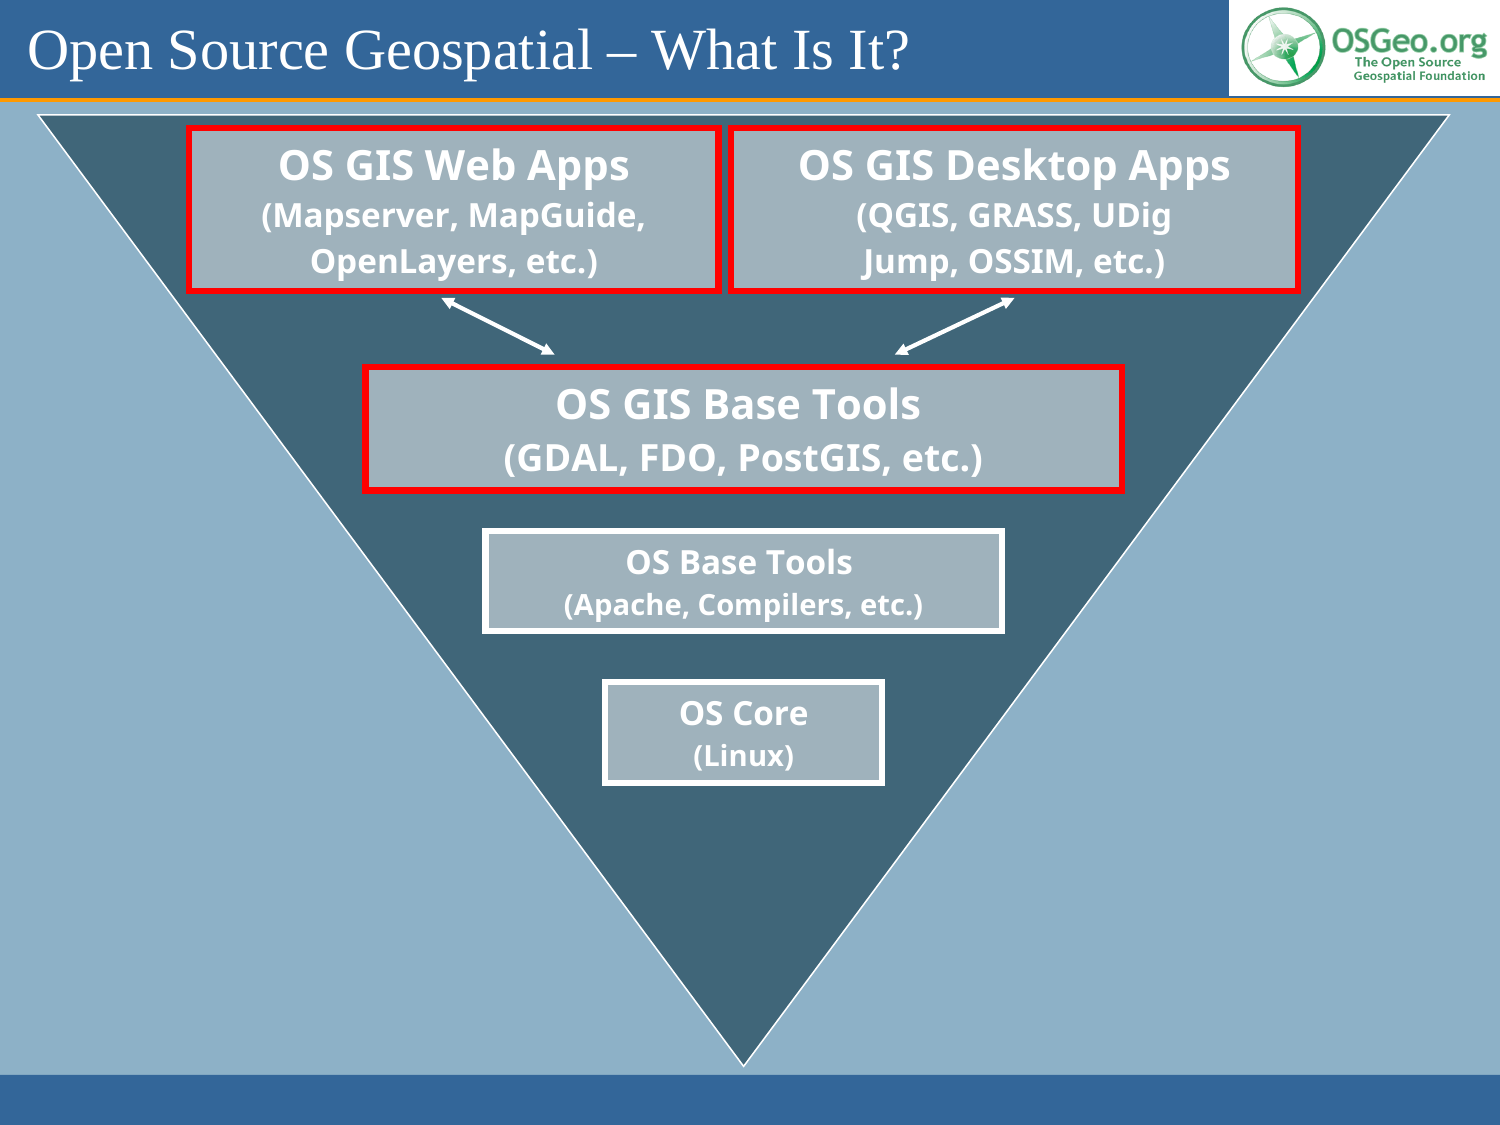

# Open Source Geospatial – What Is It?
OS GIS Web Apps
(Mapserver, MapGuide, OpenLayers, etc.)
OS GIS Desktop Apps
(QGIS, GRASS, UDig
Jump, OSSIM, etc.)
OS GIS Base Tools
(GDAL, FDO, PostGIS, etc.)
OS Base Tools
(Apache, Compilers, etc.)
OS Core
(Linux)